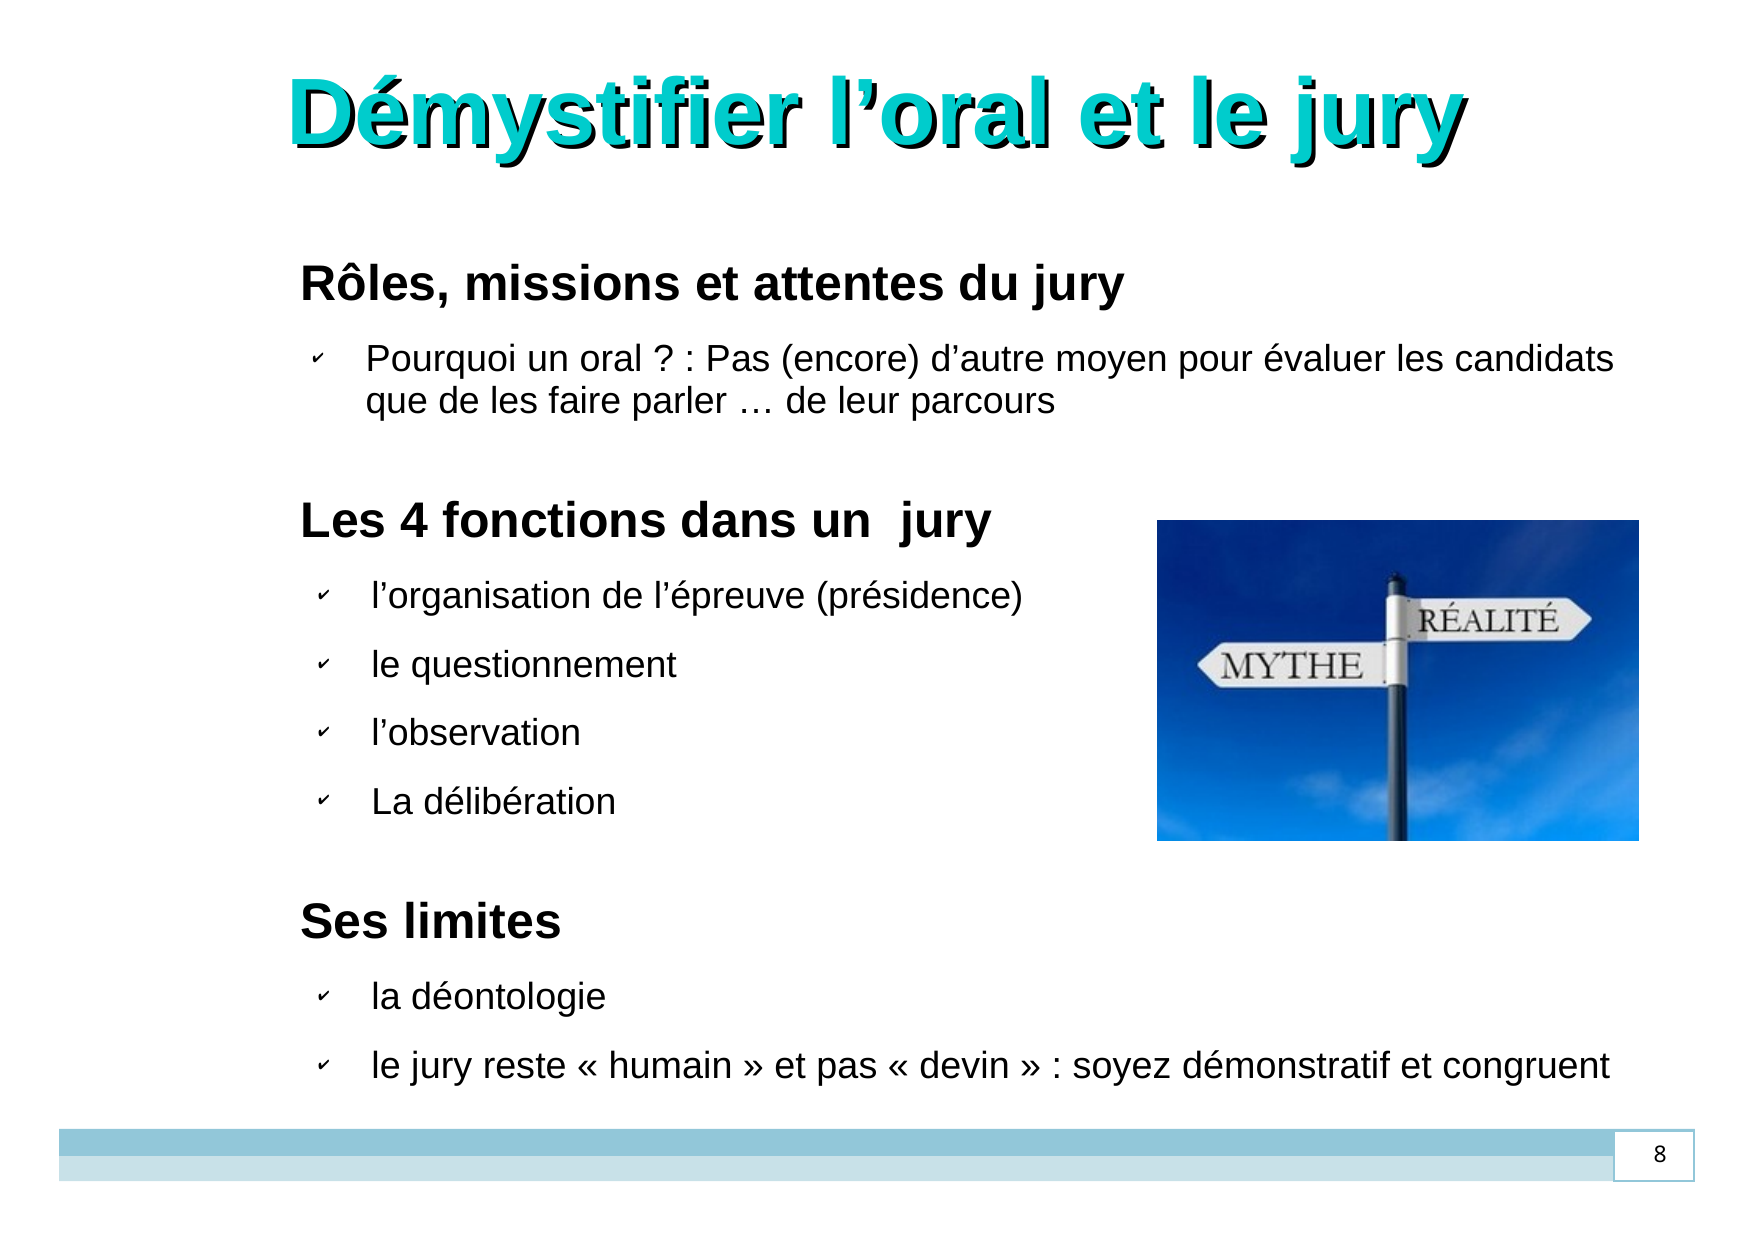

# Démystifier l’oral et le jury
Rôles, missions et attentes du jury
Pourquoi un oral ? : Pas (encore) d’autre moyen pour évaluer les candidats que de les faire parler … de leur parcours
Les 4 fonctions dans un jury
l’organisation de l’épreuve (présidence)
le questionnement
l’observation
La délibération
Ses limites
la déontologie
le jury reste « humain » et pas « devin » : soyez démonstratif et congruent